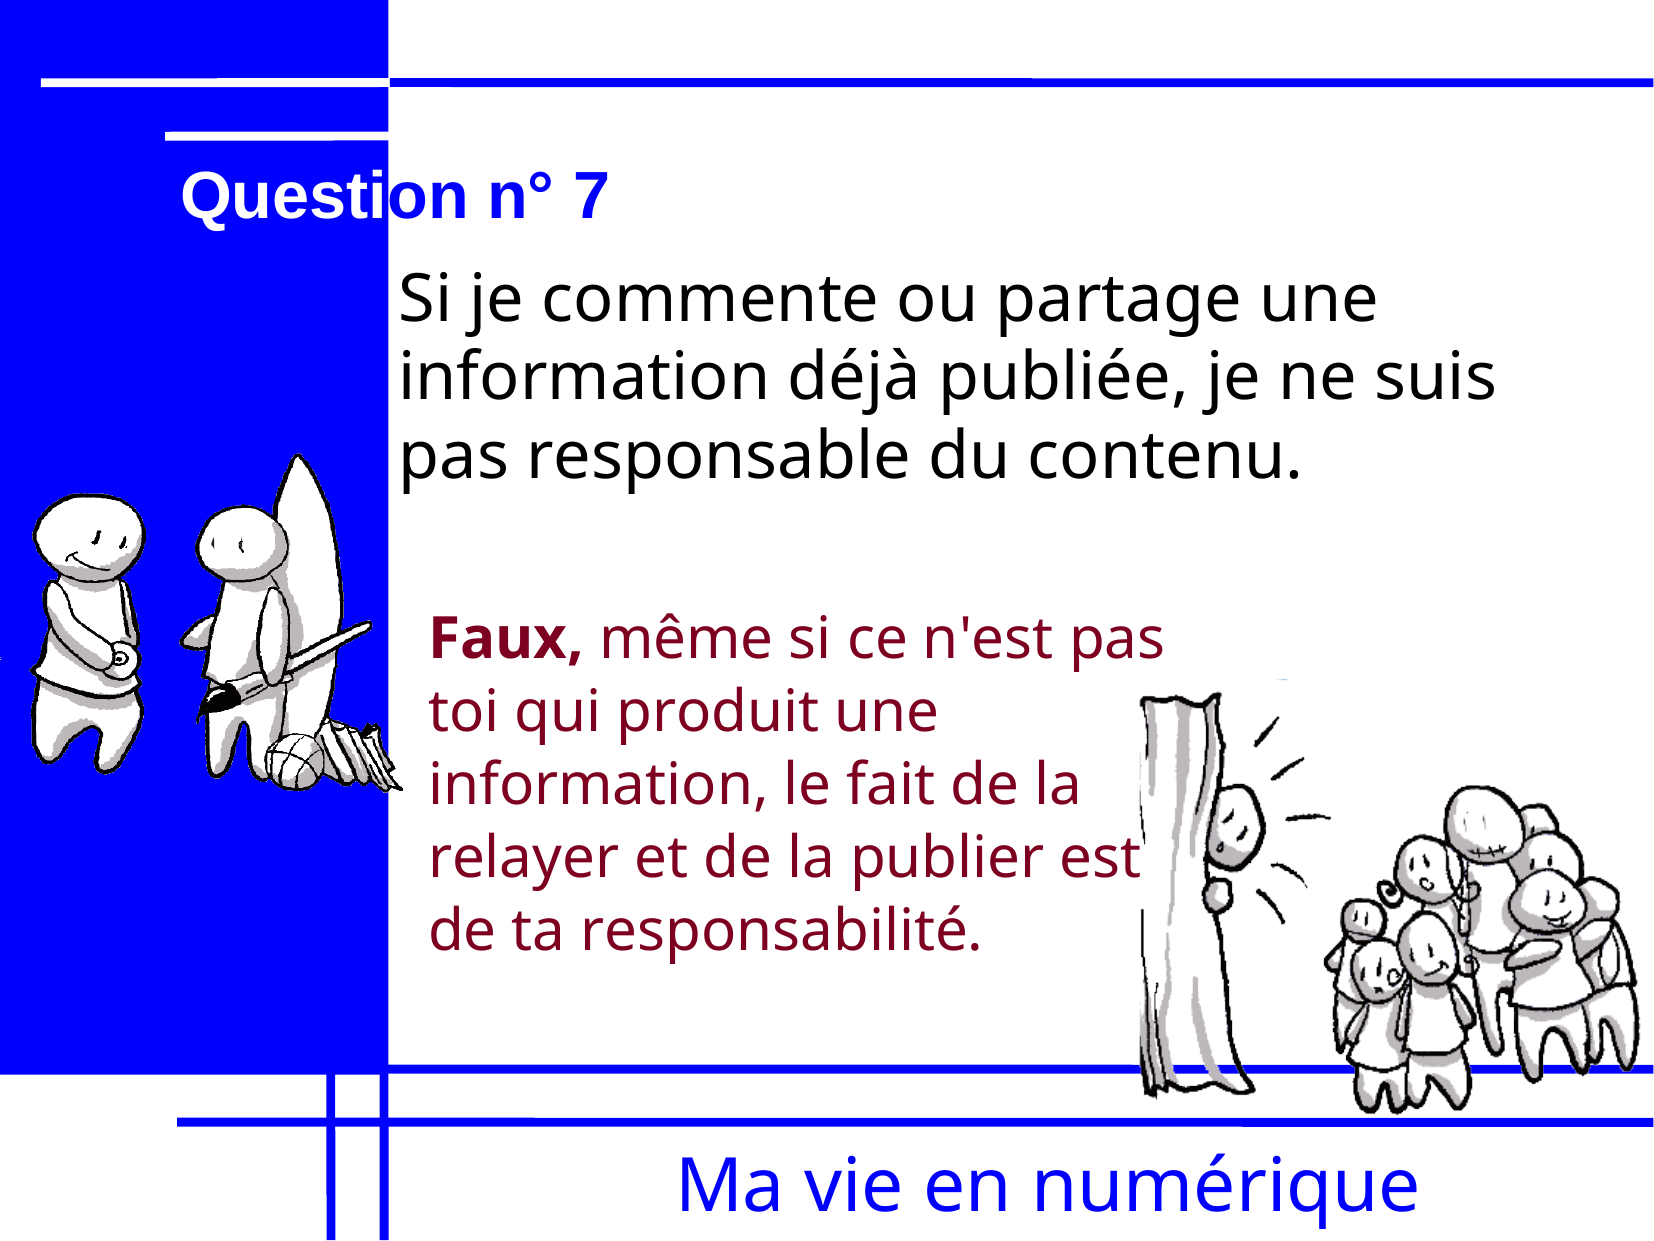

Question n° 7
Si je commente ou partage une information déjà publiée, je ne suis pas responsable du contenu.
Faux, même si ce n'est pas toi qui produit une information, le fait de la relayer et de la publier est de ta responsabilité.
Ma vie en numérique